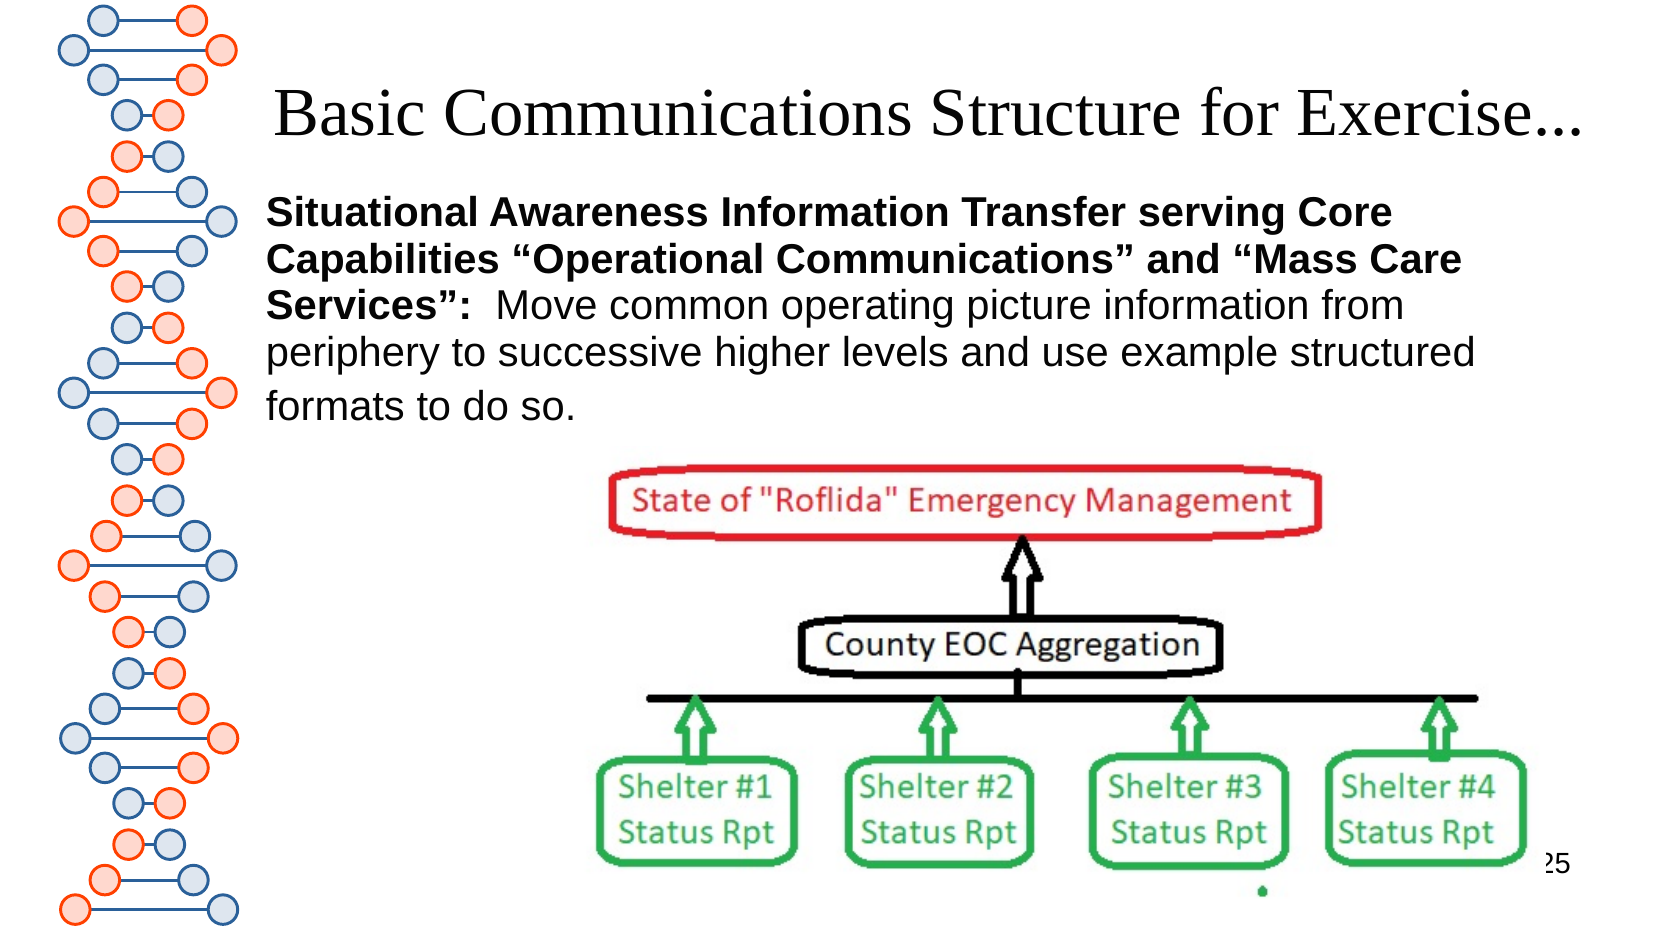

# Basic Communications Structure for Exercise...
Situational Awareness Information Transfer serving Core Capabilities “Operational Communications” and “Mass Care Services”: Move common operating picture information from periphery to successive higher levels and use example structured formats to do so.
25